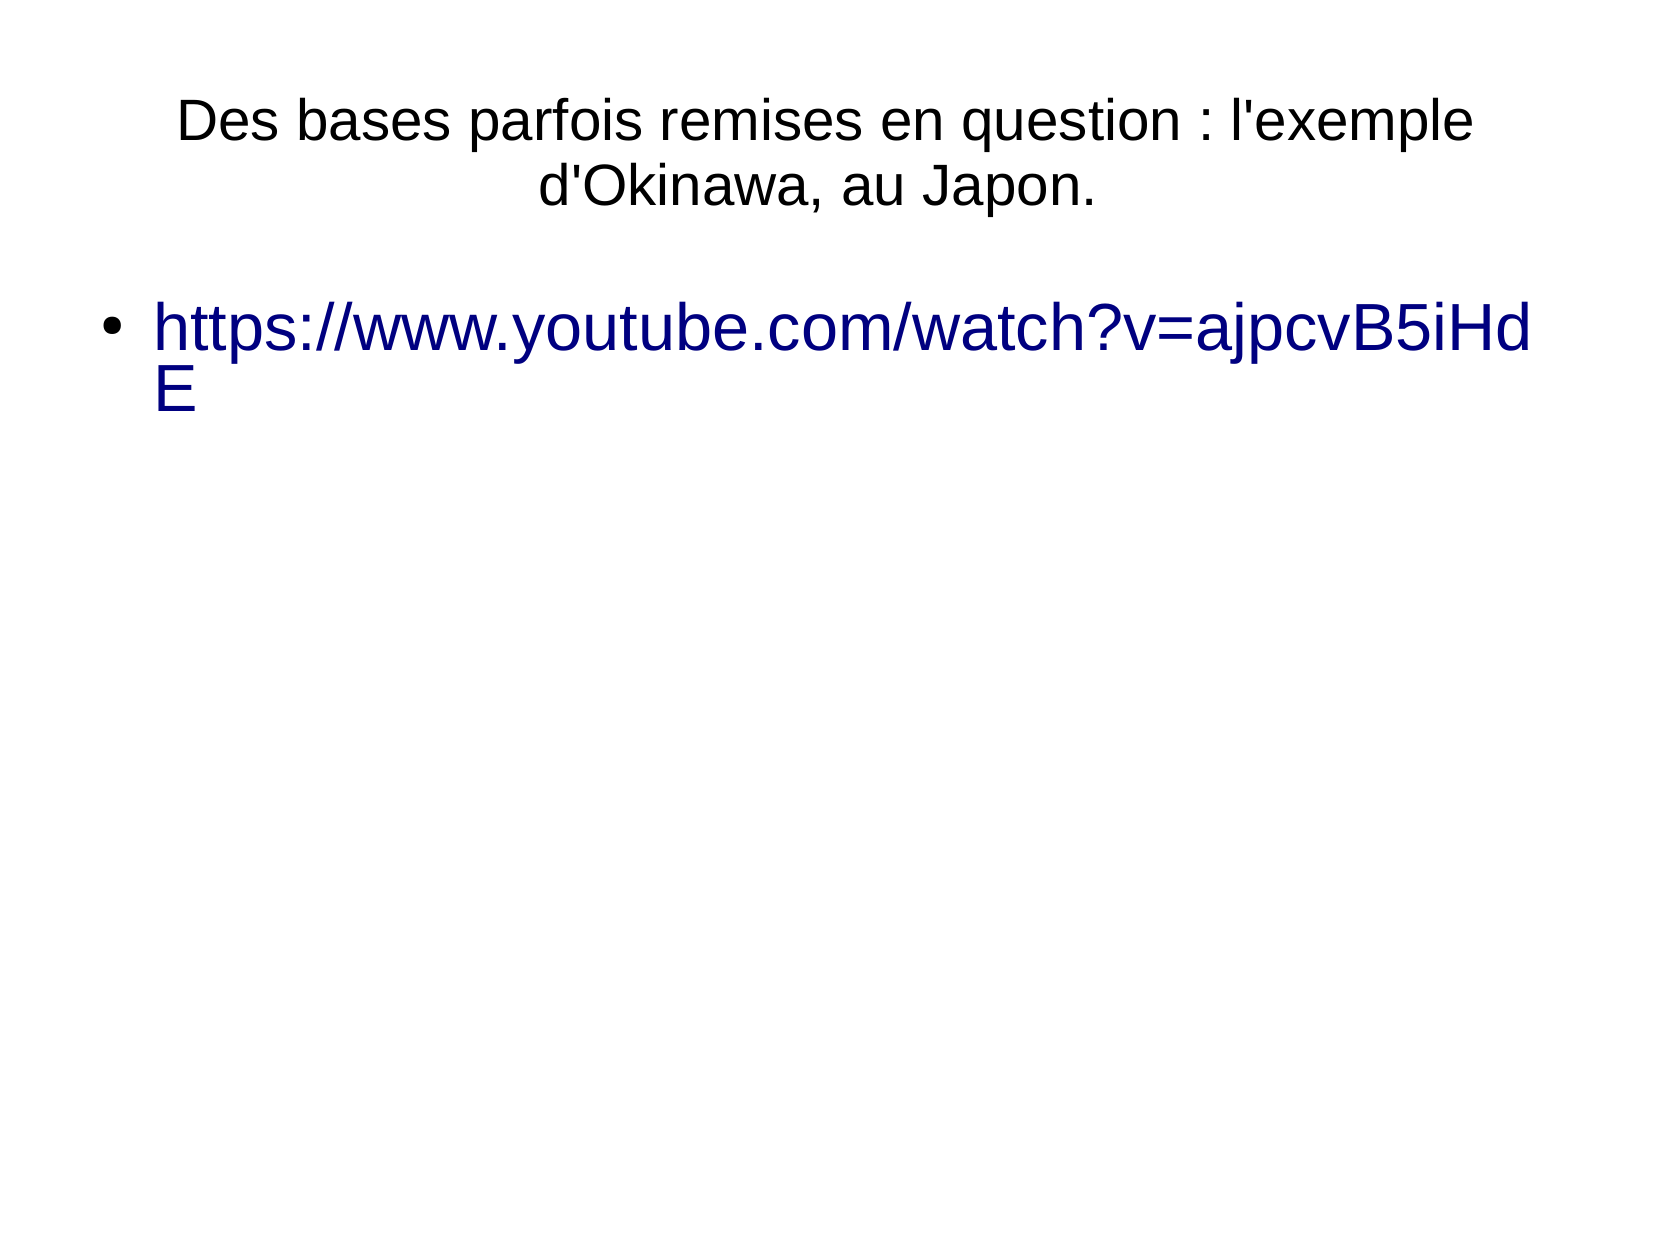

# Des bases parfois remises en question : l'exemple d'Okinawa, au Japon.
https://www.youtube.com/watch?v=ajpcvB5iHdE